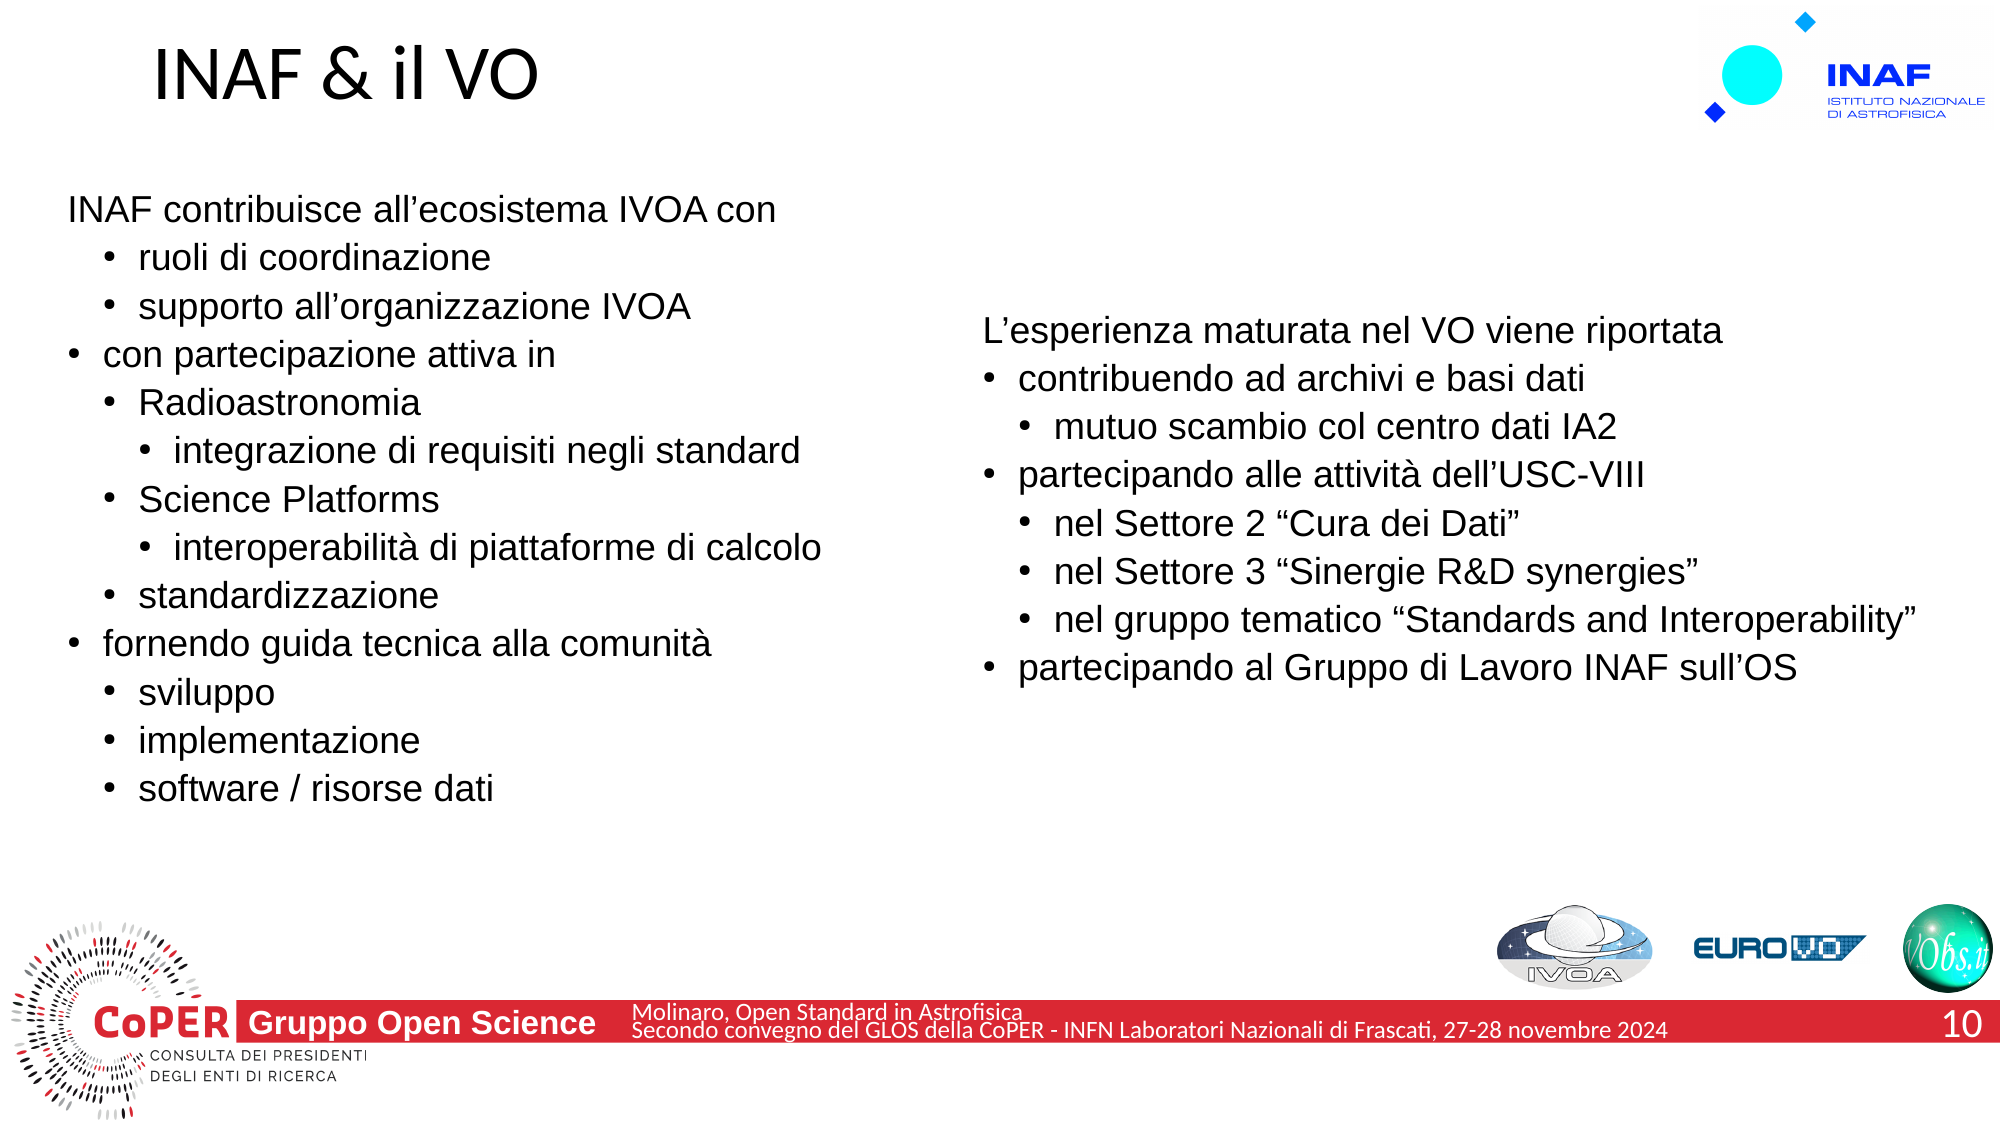

# INAF & il VO
INAF contribuisce all’ecosistema IVOA con
ruoli di coordinazione
supporto all’organizzazione IVOA
con partecipazione attiva in
Radioastronomia
integrazione di requisiti negli standard
Science Platforms
interoperabilità di piattaforme di calcolo
standardizzazione
fornendo guida tecnica alla comunità
sviluppo
implementazione
software / risorse dati
L’esperienza maturata nel VO viene riportata
contribuendo ad archivi e basi dati
mutuo scambio col centro dati IA2
partecipando alle attività dell’USC-VIII
nel Settore 2 “Cura dei Dati”
nel Settore 3 “Sinergie R&D synergies”
nel gruppo tematico “Standards and Interoperability”
partecipando al Gruppo di Lavoro INAF sull’OS
Molinaro, Open Standard in Astrofisica
Secondo convegno del GLOS della CoPER - INFN Laboratori Nazionali di Frascati, 27-28 novembre 2024